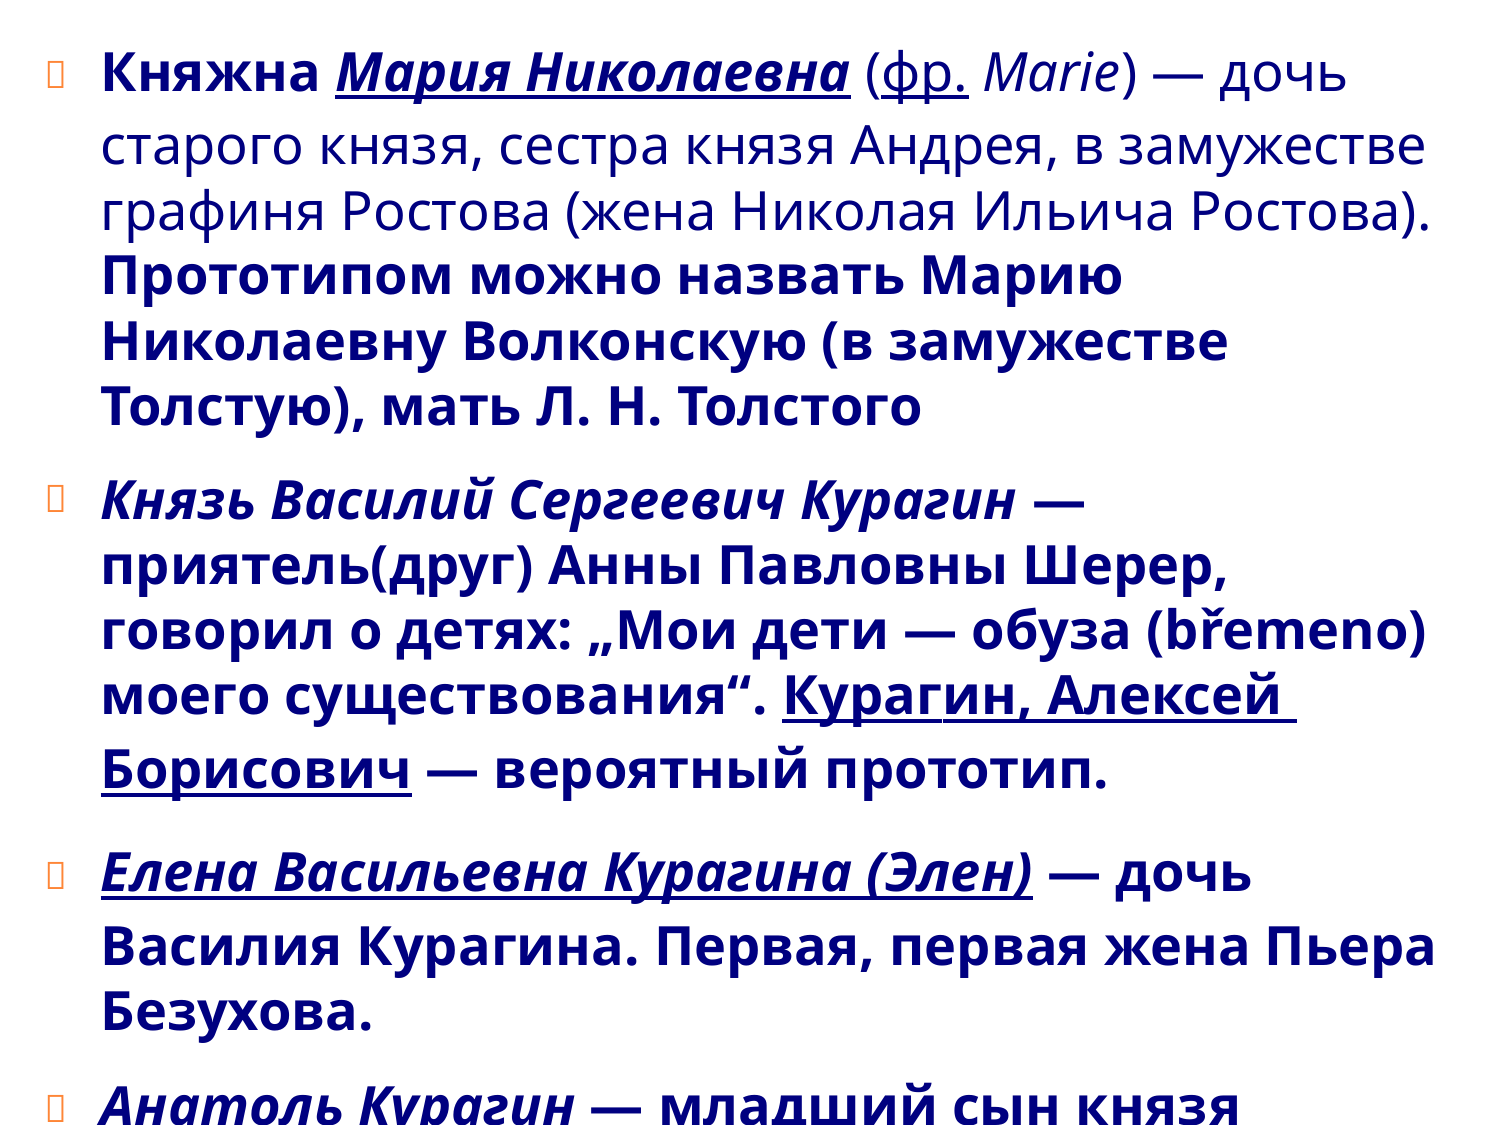

# Княжна Мария Николаевна (фр. Marie) — дочь старого князя, сестра князя Андрея, в замужестве графиня Ростова (жена Николая Ильича Ростова). Прототипом можно назвать Марию Николаевну Волконскую (в замужестве Толстую), мать Л. Н. Толстого
Князь Василий Сергеевич Курагин — приятель(друг) Анны Павловны Шерер, говорил о детях: „Мои дети — обуза (břemeno) моего существования“. Курагин, Алексей Борисович — вероятный прототип.
Елена Васильевна Курагина (Элен) — дочь Василия Курагина. Первая, первая жена Пьера Безухова.
Анатоль Курагин — младший сын князя Василия, развратник, пытался соблазнить Наташу Ростову и увезти её, «беспокойный дурак» по выражению князя Василия.